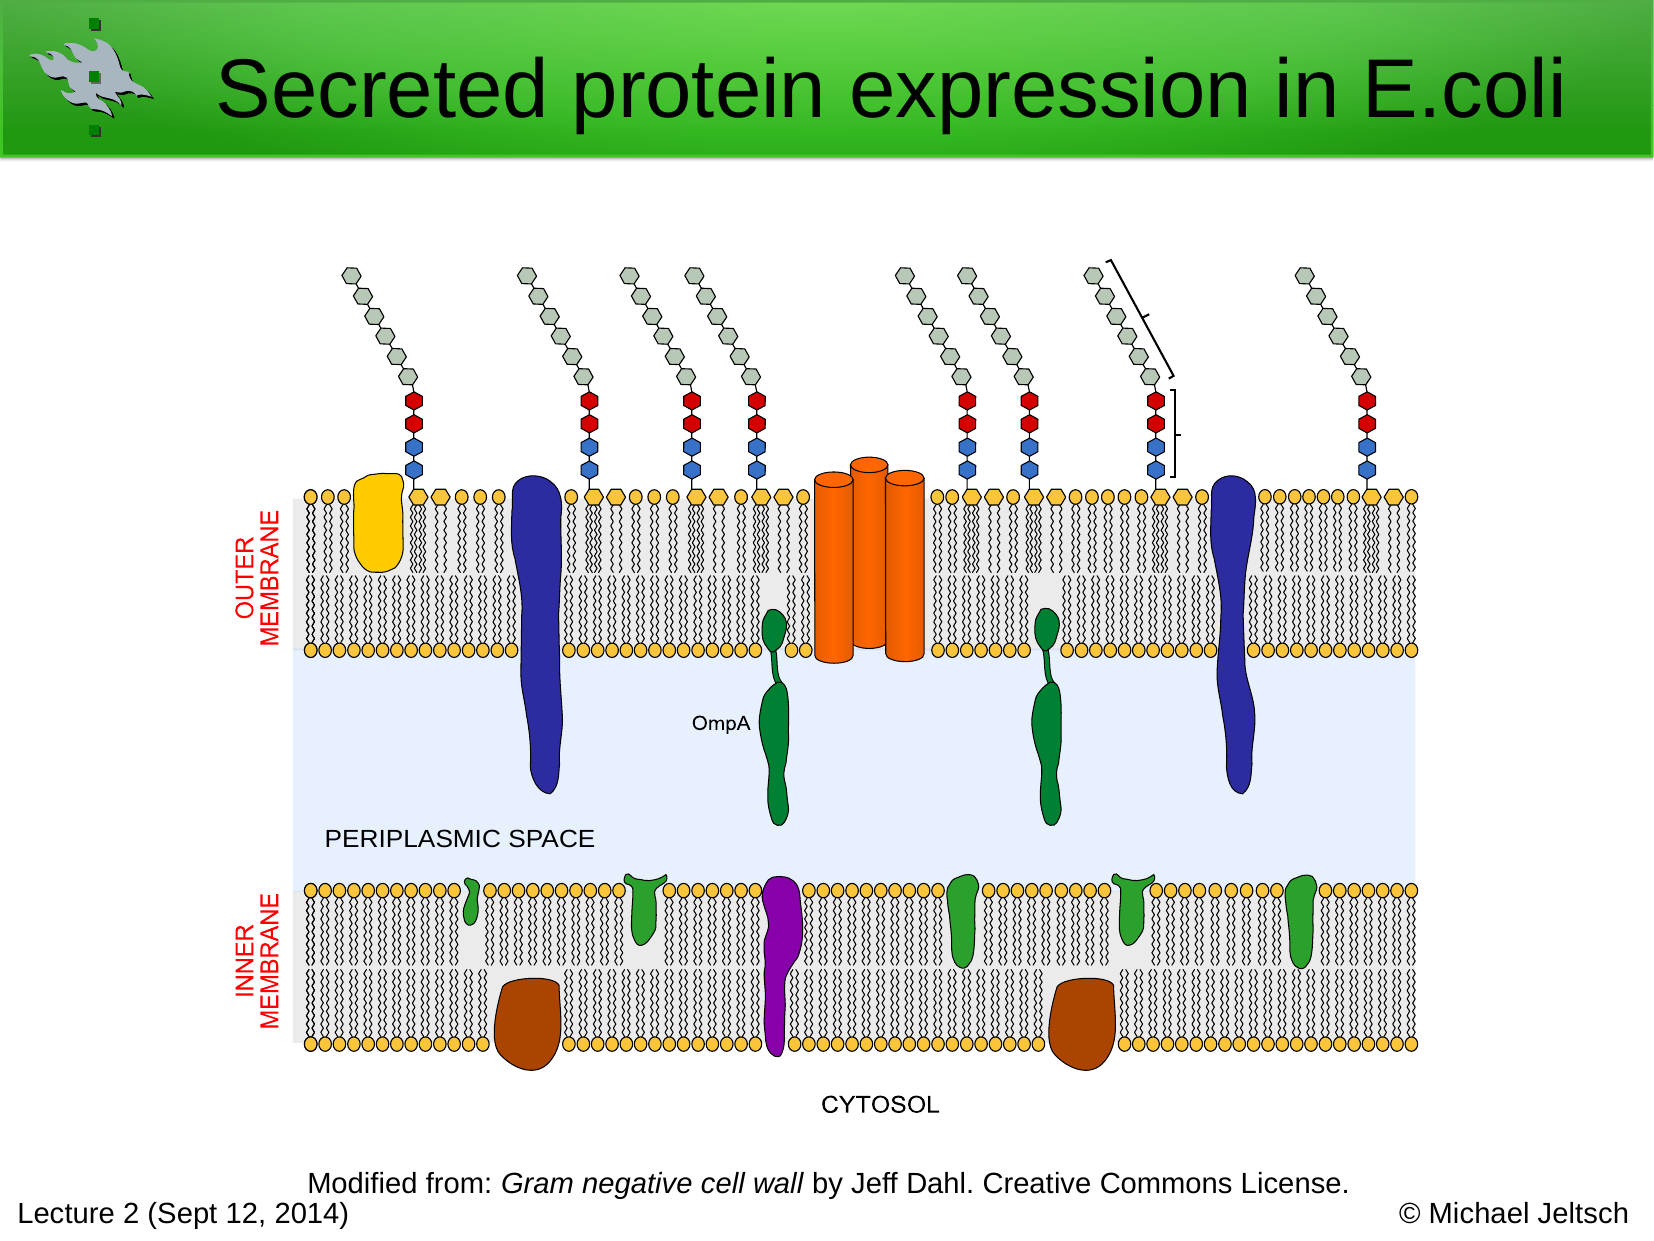

# Secreted protein expression in E.coli
Modified from: Gram negative cell wall by Jeff Dahl. Creative Commons License.